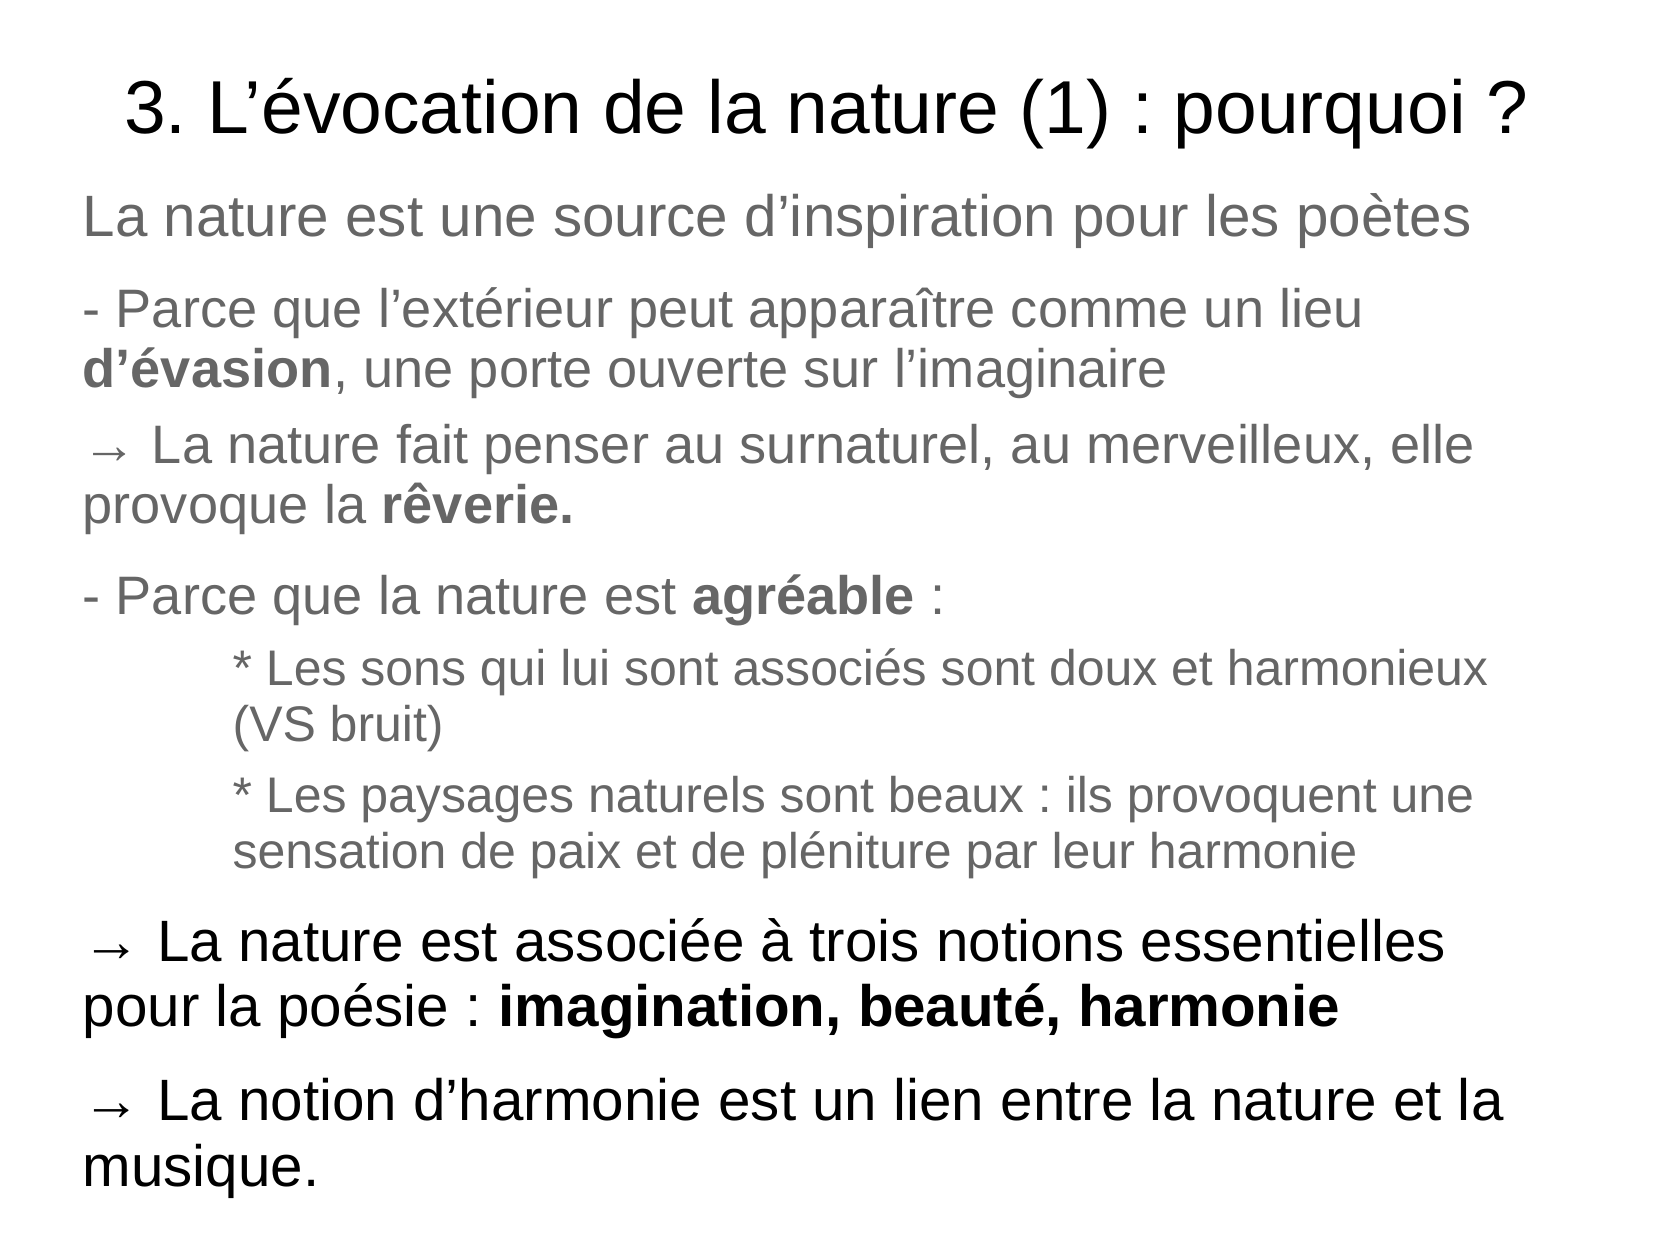

# 3. L’évocation de la nature (1) : pourquoi ?
La nature est une source d’inspiration pour les poètes
- Parce que l’extérieur peut apparaître comme un lieu d’évasion, une porte ouverte sur l’imaginaire
→ La nature fait penser au surnaturel, au merveilleux, elle provoque la rêverie.
- Parce que la nature est agréable :
* Les sons qui lui sont associés sont doux et harmonieux (VS bruit)
* Les paysages naturels sont beaux : ils provoquent une sensation de paix et de pléniture par leur harmonie
→ La nature est associée à trois notions essentielles pour la poésie : imagination, beauté, harmonie
→ La notion d’harmonie est un lien entre la nature et la musique.